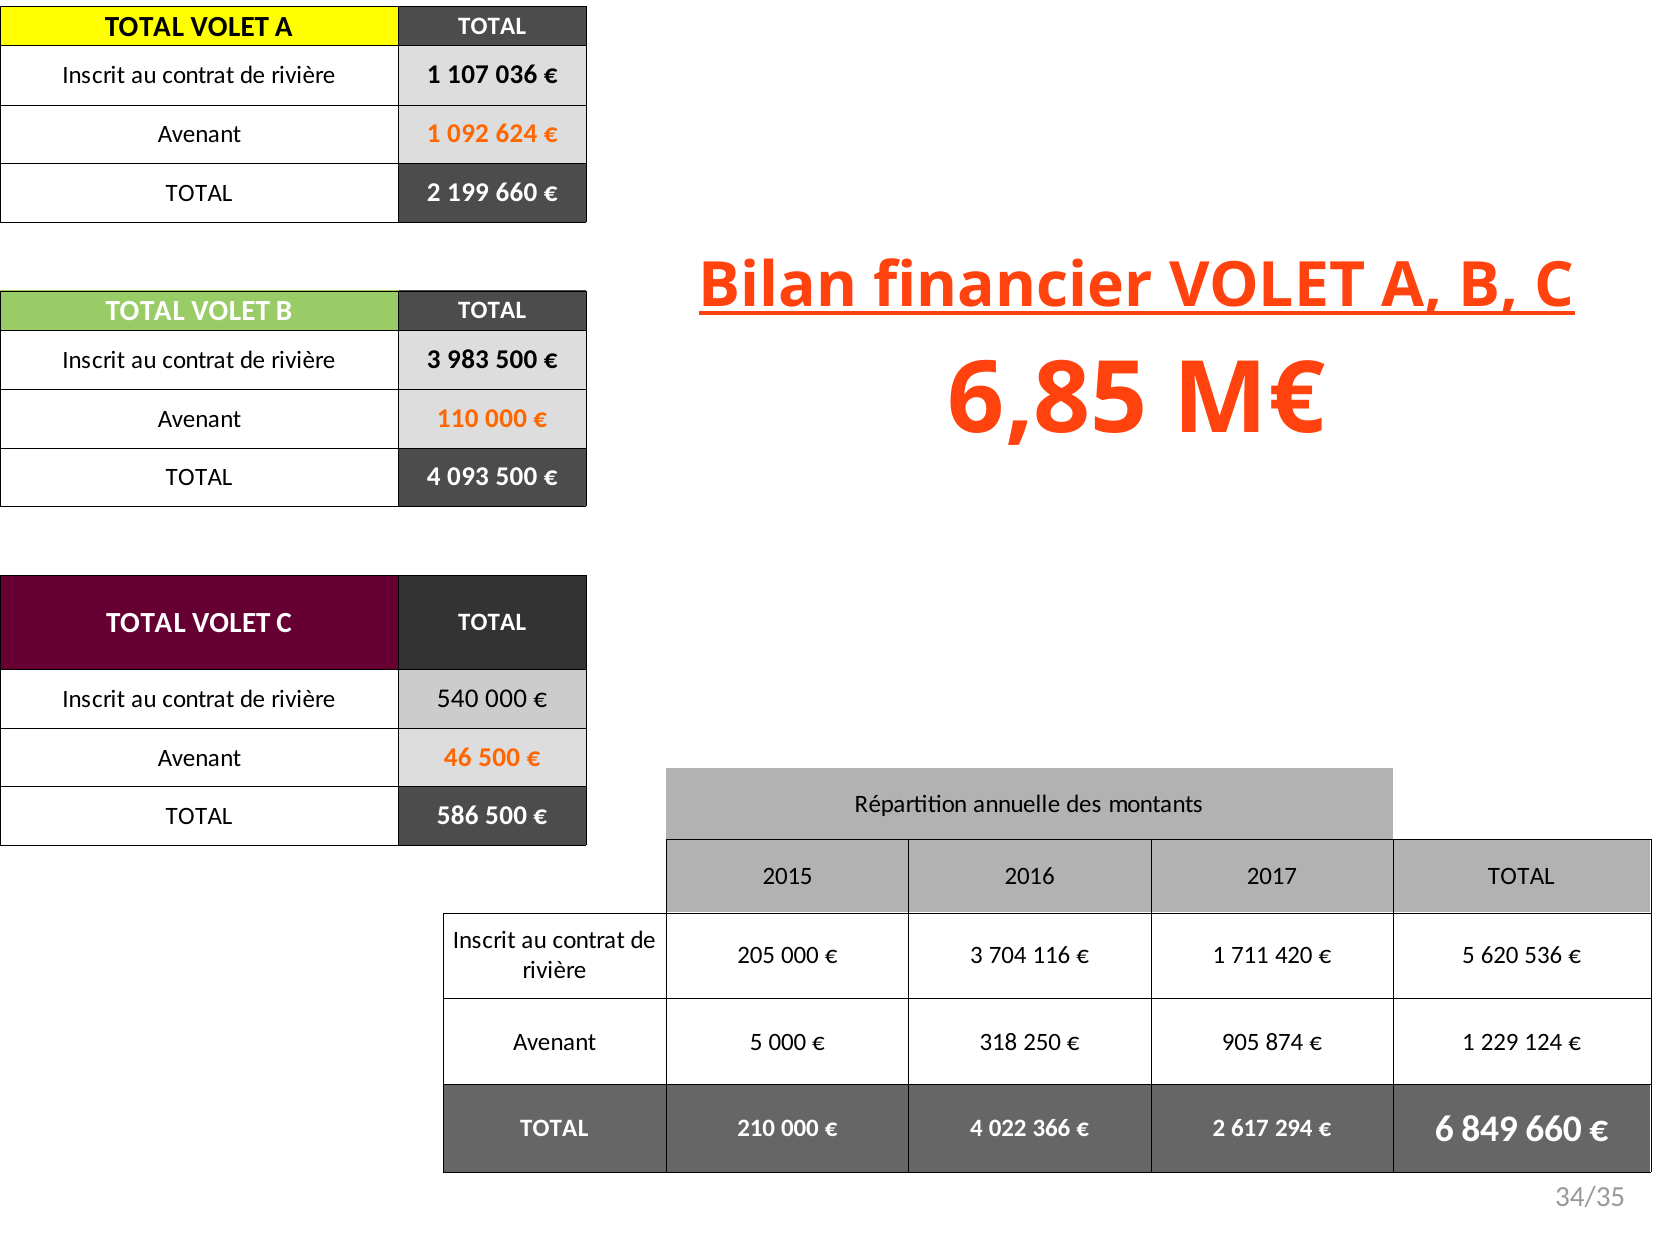

Bilan financier VOLET A, B, C
6,85 M€
34